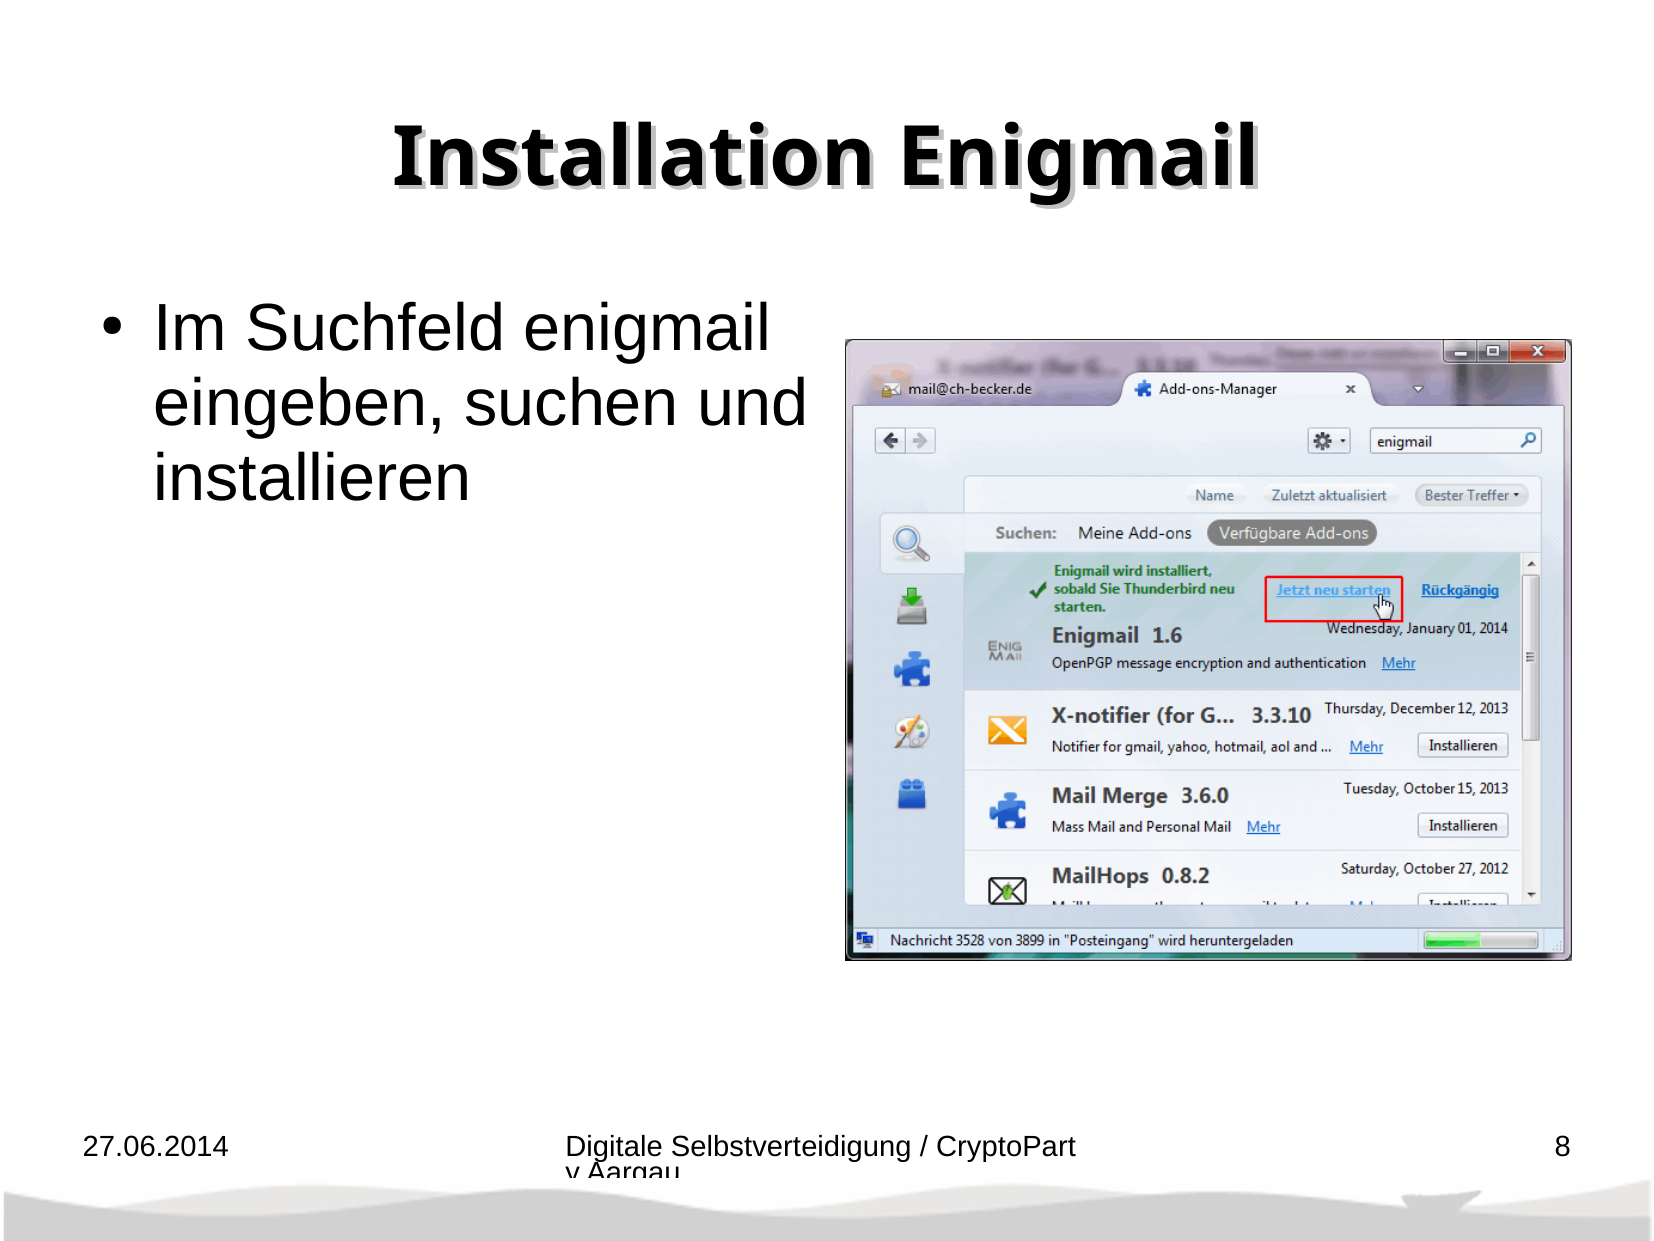

# Installation Enigmail
Im Suchfeld enigmail eingeben, suchen und installieren
27.06.2014
Digitale Selbstverteidigung / CryptoParty Aargau
8